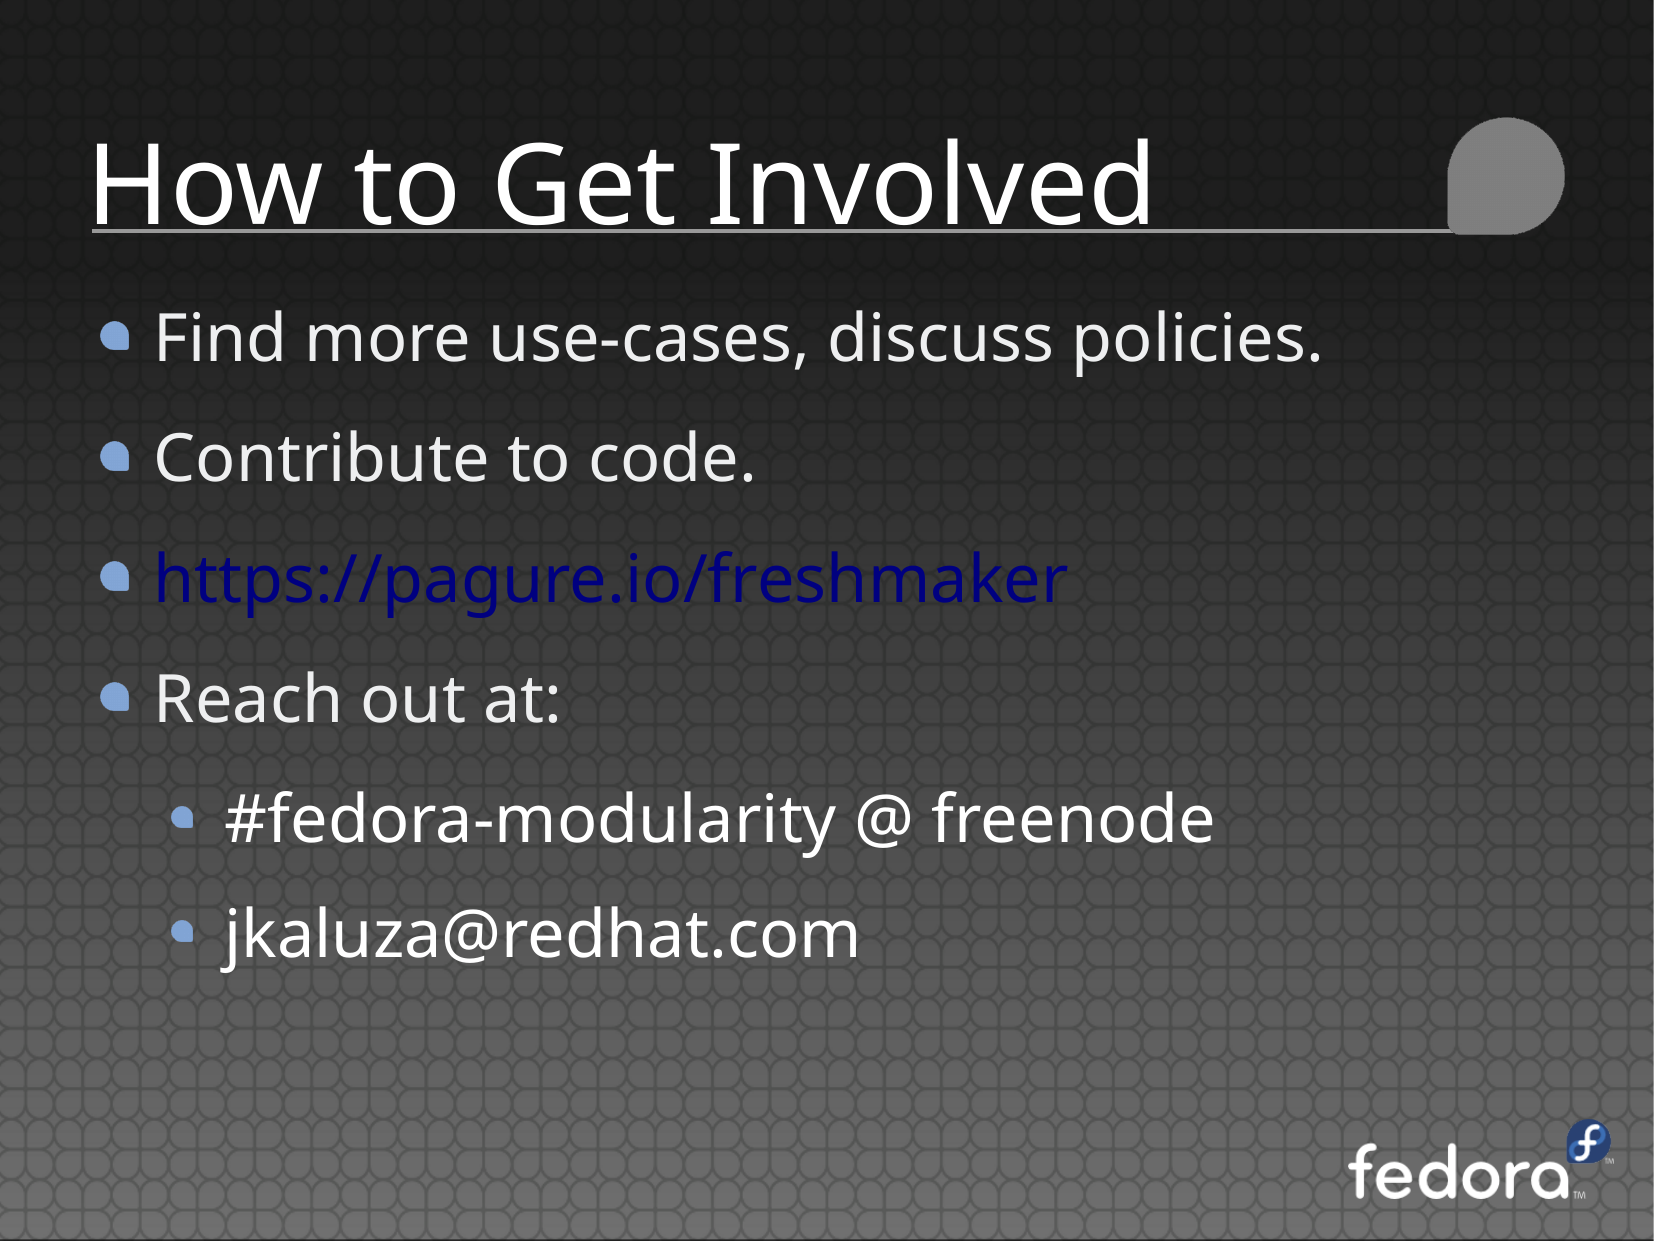

# How to Get Involved
Find more use-cases, discuss policies.
Contribute to code.
https://pagure.io/freshmaker
Reach out at:
#fedora-modularity @ freenode
jkaluza@redhat.com